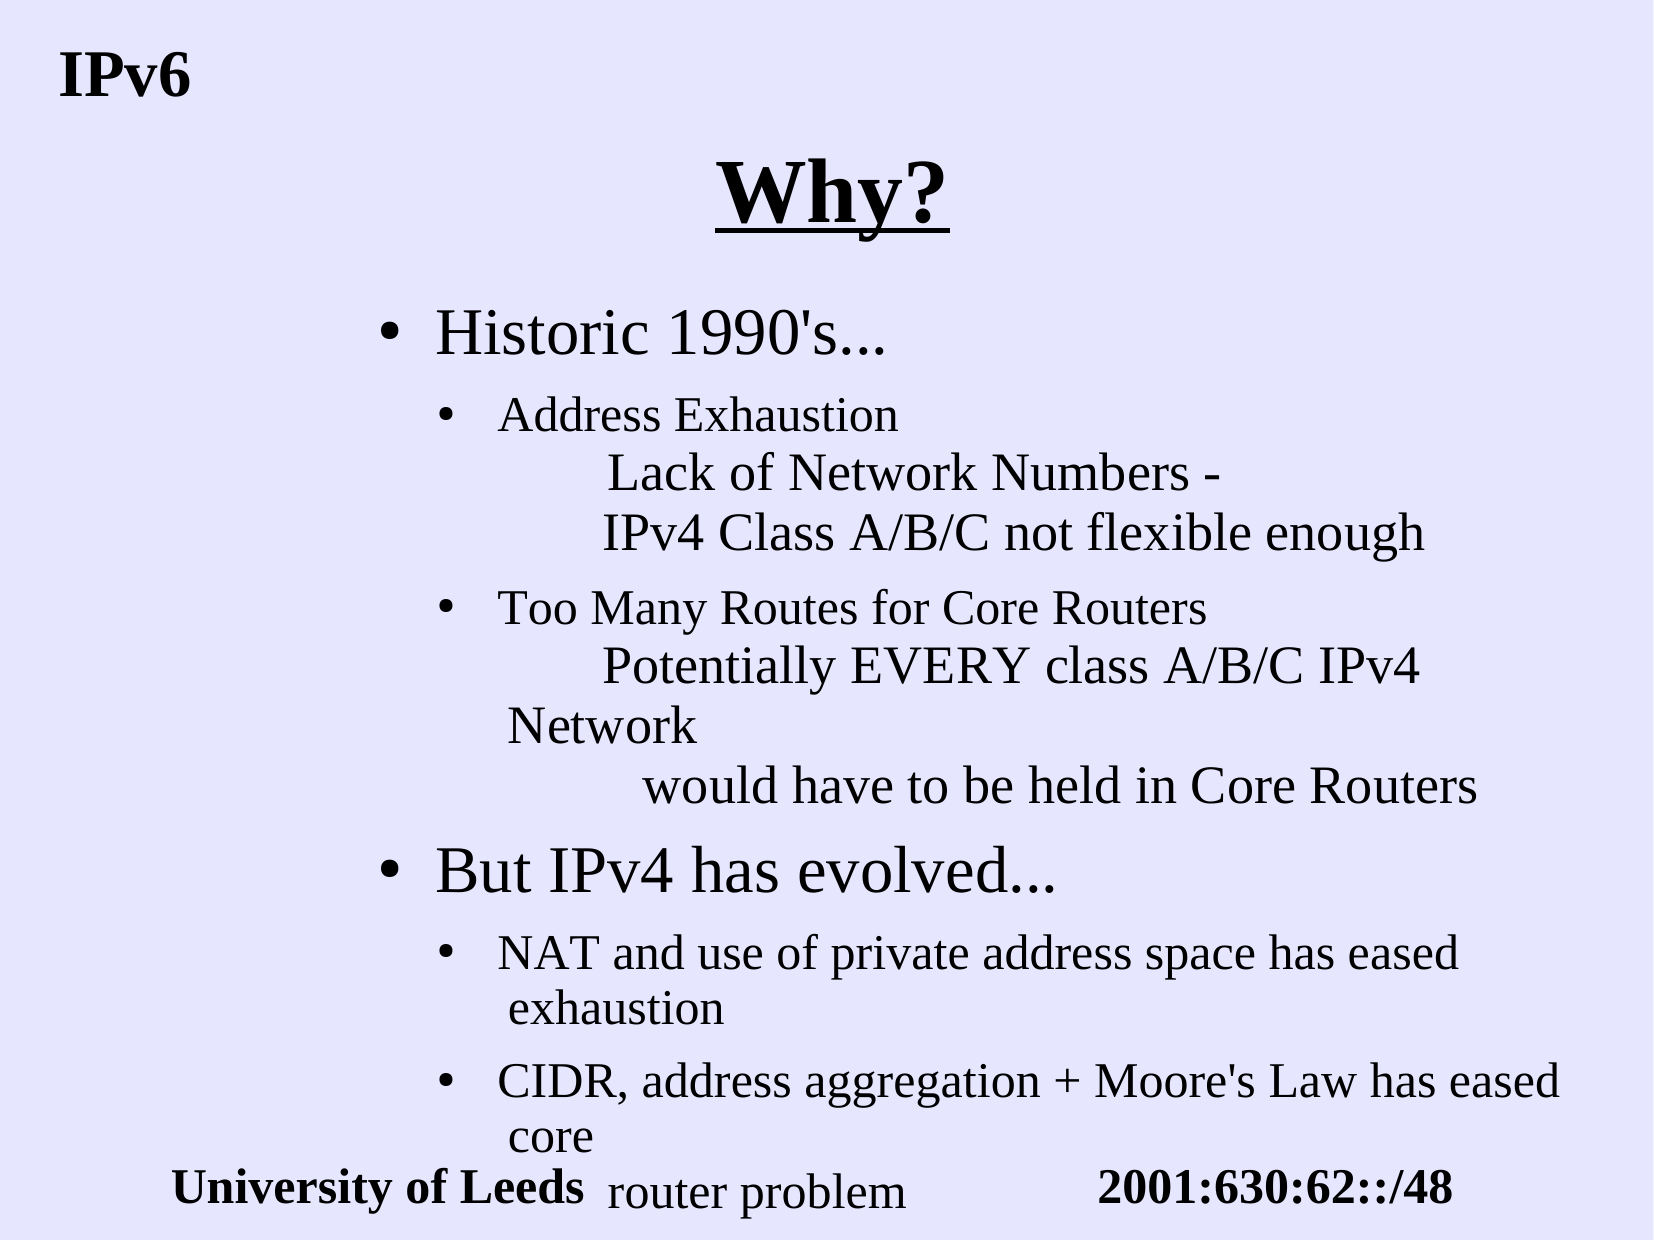

# Why?
 Historic 1990's...
 Address Exhaustion
	 Lack of Network Numbers -
 IPv4 Class A/B/C not flexible enough
 Too Many Routes for Core Routers
 Potentially EVERY class A/B/C IPv4 Network
 would have to be held in Core Routers
 But IPv4 has evolved...
 NAT and use of private address space has eased exhaustion
 CIDR, address aggregation + Moore's Law has eased core
 router problem